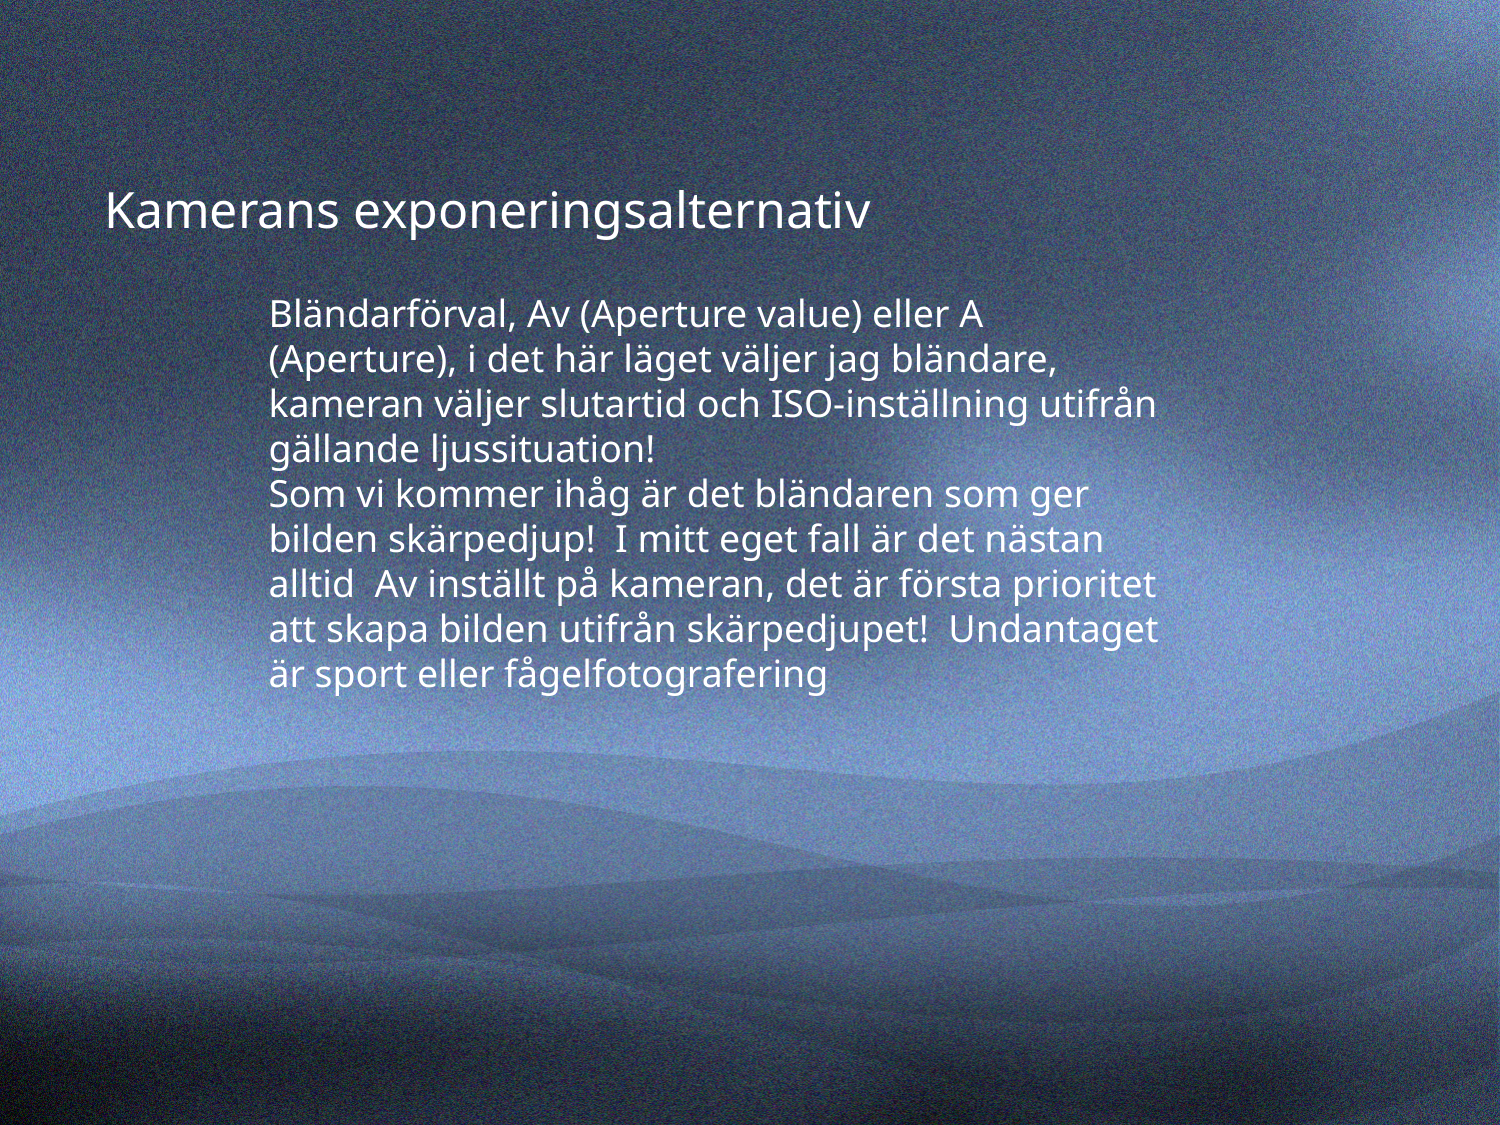

Kamerans exponeringsalternativ
Bländarförval, Av (Aperture value) eller A (Aperture), i det här läget väljer jag bländare, kameran väljer slutartid och ISO-inställning utifrån gällande ljussituation!
Som vi kommer ihåg är det bländaren som ger bilden skärpedjup! I mitt eget fall är det nästan alltid Av inställt på kameran, det är första prioritet att skapa bilden utifrån skärpedjupet! Undantaget är sport eller fågelfotografering